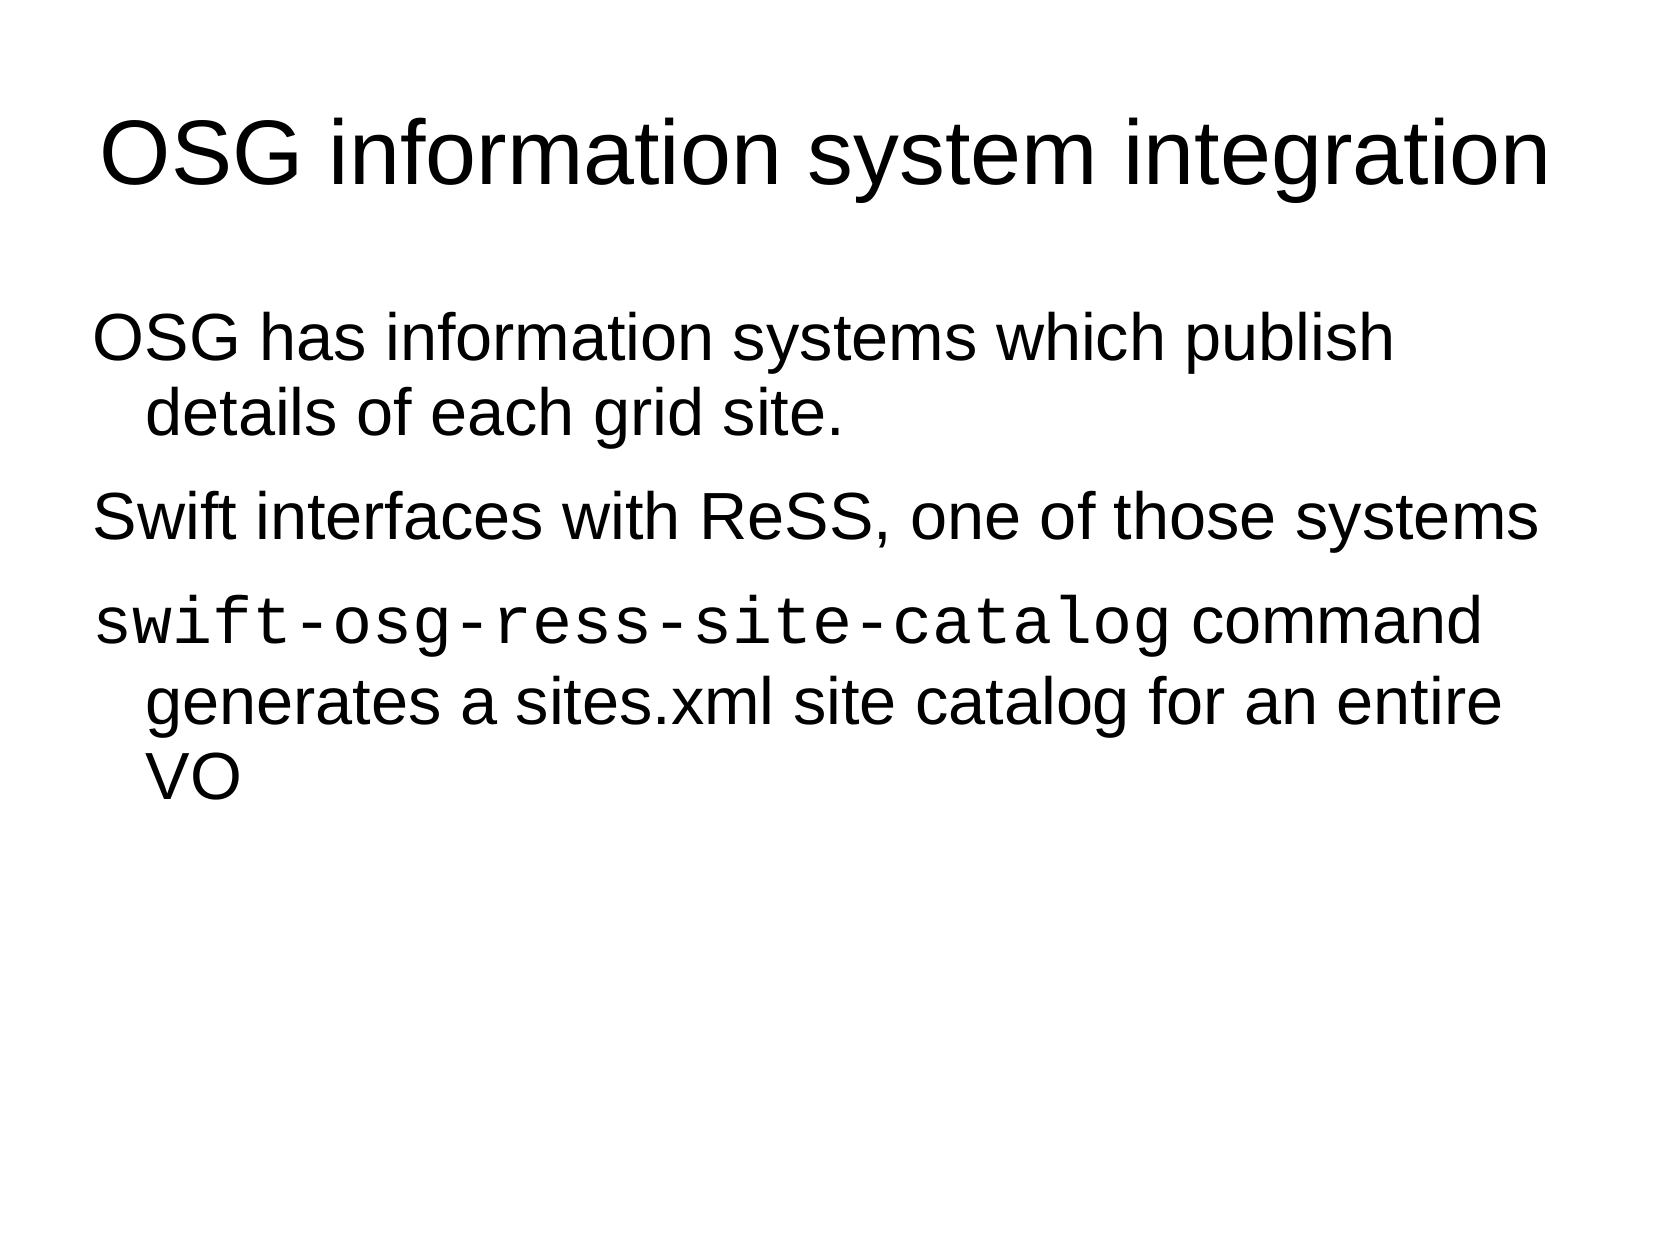

# OSG information system integration
OSG has information systems which publish details of each grid site.
Swift interfaces with ReSS, one of those systems
swift-osg-ress-site-catalog command generates a sites.xml site catalog for an entire VO